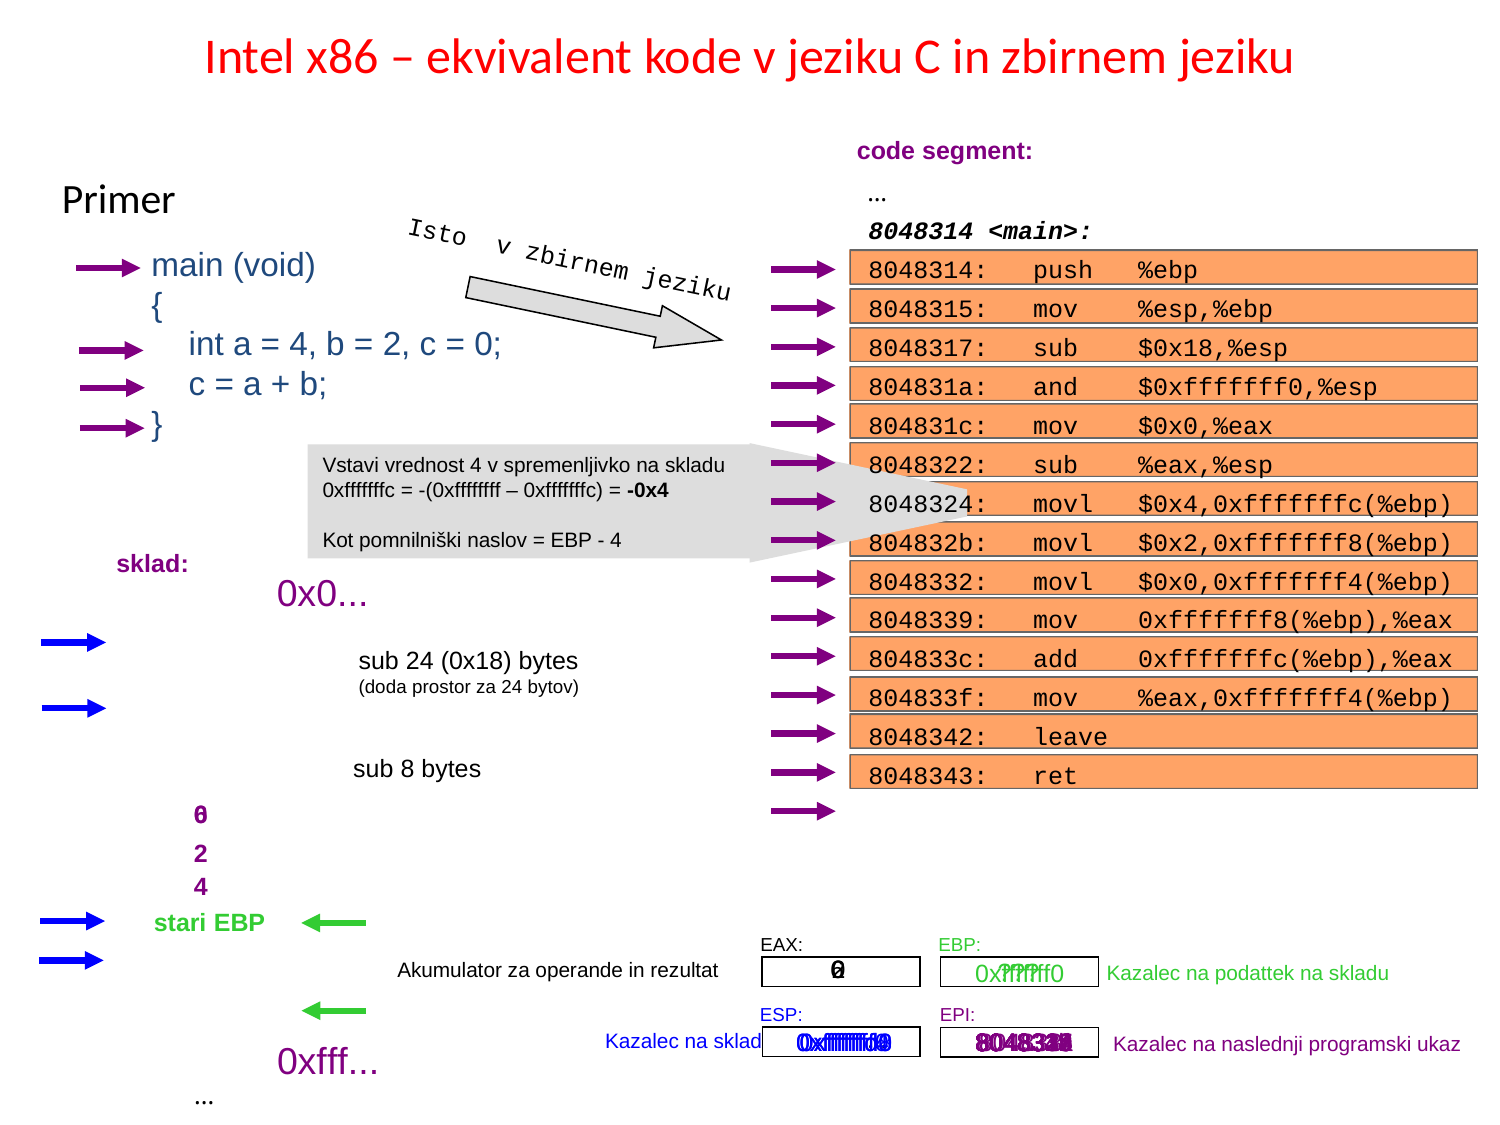

# Intel x86 – ekvivalent kode v jeziku C in zbirnem jeziku
code segment:
Primer
| … |
| --- |
| |
| |
| |
| |
| |
| |
| |
| |
| |
| |
| |
| |
| |
| |
| |
| … |
8048314 <main>:
8048314: push %ebp
8048315: mov %esp,%ebp
8048317: sub $0x18,%esp
804831a: and $0xfffffff0,%esp
804831c: mov $0x0,%eax
8048322: sub %eax,%esp
8048324: movl $0x4,0xfffffffc(%ebp)
804832b: movl $0x2,0xfffffff8(%ebp)
8048332: movl $0x0,0xfffffff4(%ebp)
8048339: mov 0xfffffff8(%ebp),%eax
804833c: add 0xfffffffc(%ebp),%eax
804833f: mov %eax,0xfffffff4(%ebp)
8048342: leave
8048343: ret
Isto v zbirnem jeziku
main (void)
{
 int a = 4, b = 2, c = 0;
 c = a + b;
}
Vstavi vrednost 4 v spremenljivko na skladu
0xfffffffc = -(0xffffffff – 0xfffffffc) = -0x4
Kot pomnilniški naslov = EBP - 4
sklad:
0x0...
| |
| --- |
| |
| |
| |
| |
| |
| |
| |
| |
| |
| ... |
| ... |
| ... |
sub 24 (0x18) bytes
(doda prostor za 24 bytov)
sub 8 bytes
0
6
2
4
stari EBP
EAX:
EBP:
Akumulator za operande in rezultat
Kazalec na podattek na skladu
ESP:
EPI:
Kazalec na sklad
Kazalec na naslednji programski ukaz
6
0
2
???
0xfffffff0
0xffffffd8
0xffffffd0
0xfffffff4
0xfffffff0
804832b
8048314
8048315
8048317
804831a
8048322
8048324
8048332
8048339
8048342
8048343
804831c
804833c
804833f
…
0xfff...